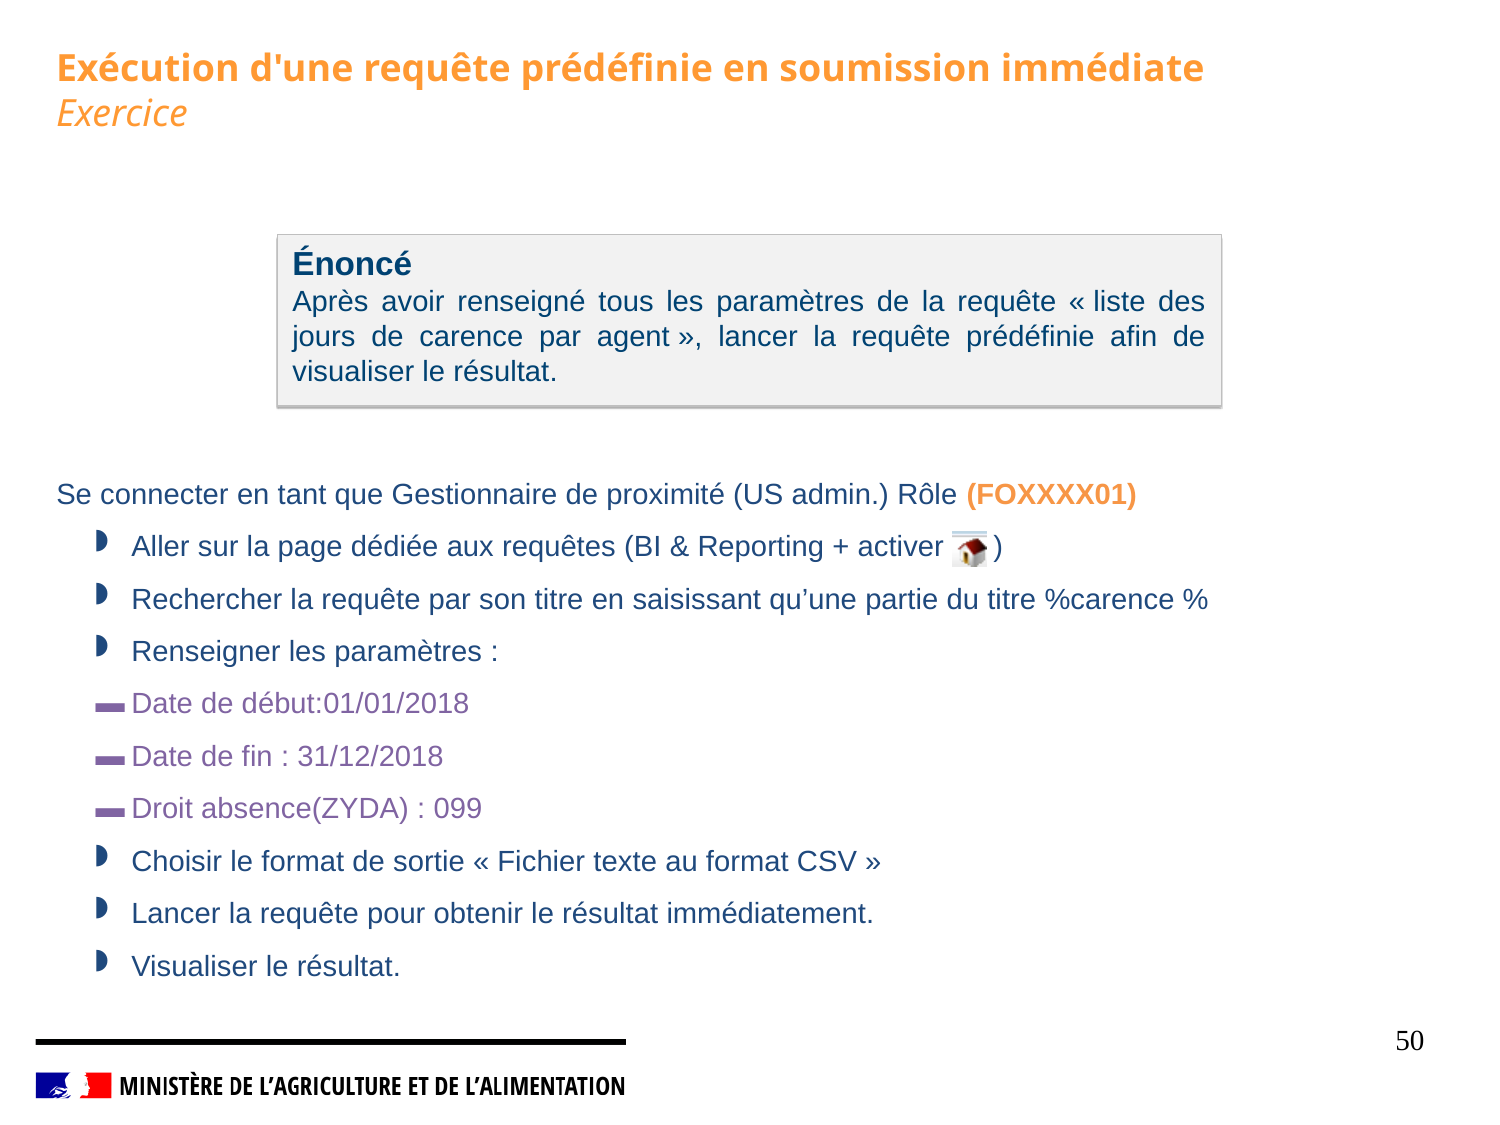

Exécution d'une requête prédéfinie en soumission immédiate
Exercice
Se connecter en tant que Gestionnaire de proximité (US admin.) Rôle (FOXXXX01)
Aller sur la page dédiée aux requêtes (BI & Reporting + activer )
Rechercher la requête par son titre en saisissant qu’une partie du titre %carence %
Renseigner les paramètres :
Date de début:01/01/2018
Date de fin : 31/12/2018
Droit absence(ZYDA) : 099
Choisir le format de sortie « Fichier texte au format CSV »
Lancer la requête pour obtenir le résultat immédiatement.
Visualiser le résultat.
Énoncé
Après avoir renseigné tous les paramètres de la requête « liste des jours de carence par agent », lancer la requête prédéfinie afin de visualiser le résultat.